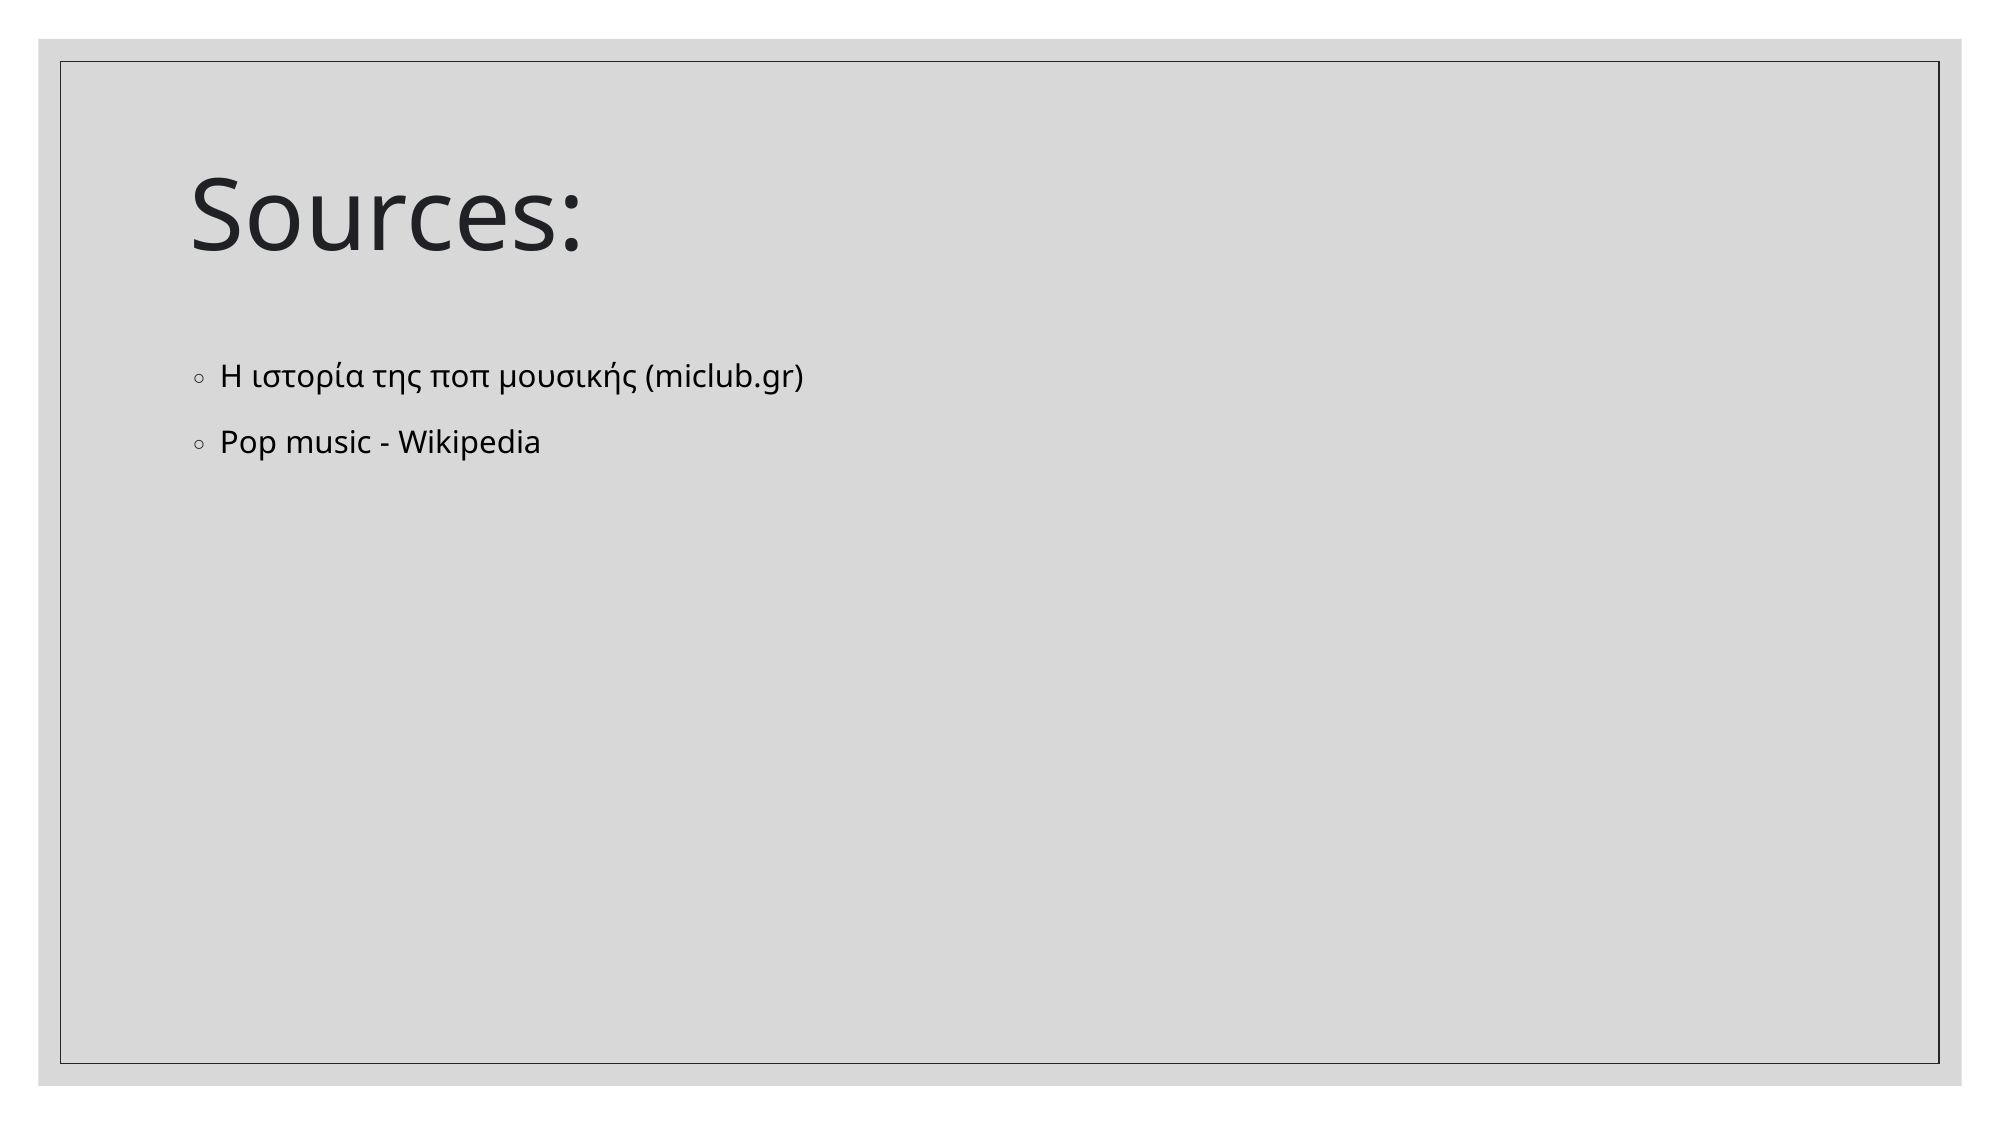

# Sources:
Η ιστορία της ποπ μουσικής (miclub.gr)
Pop music - Wikipedia